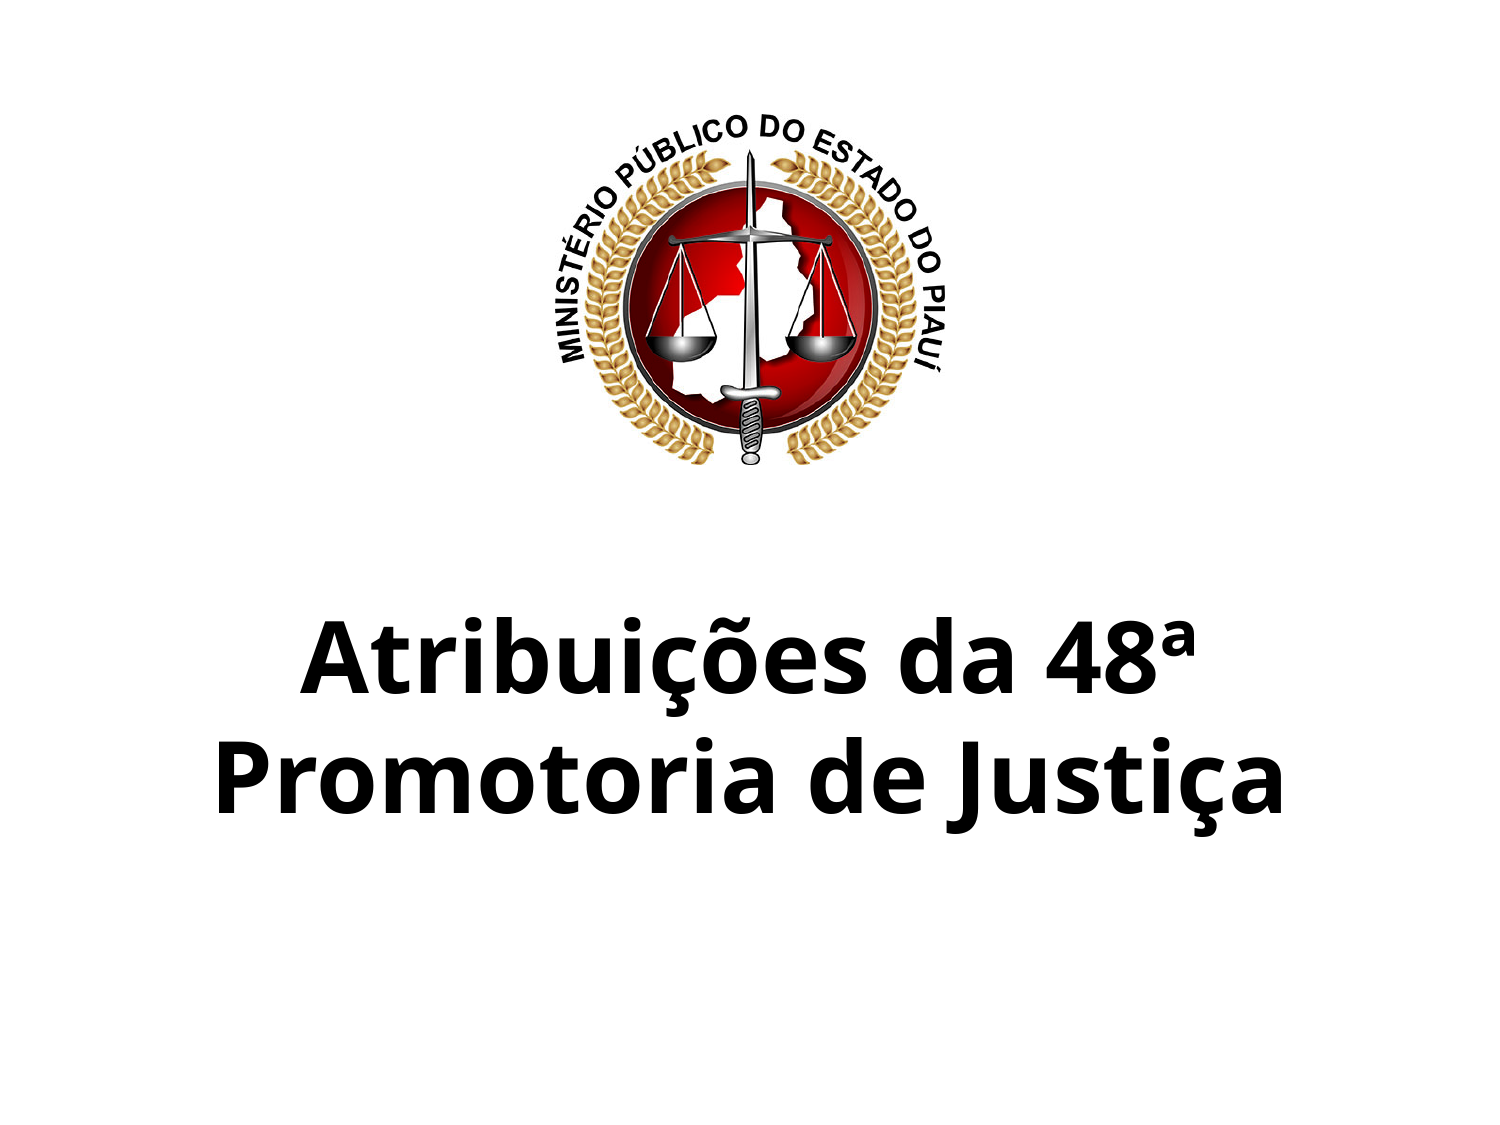

# Atribuições da 48ª Promotoria de Justiça